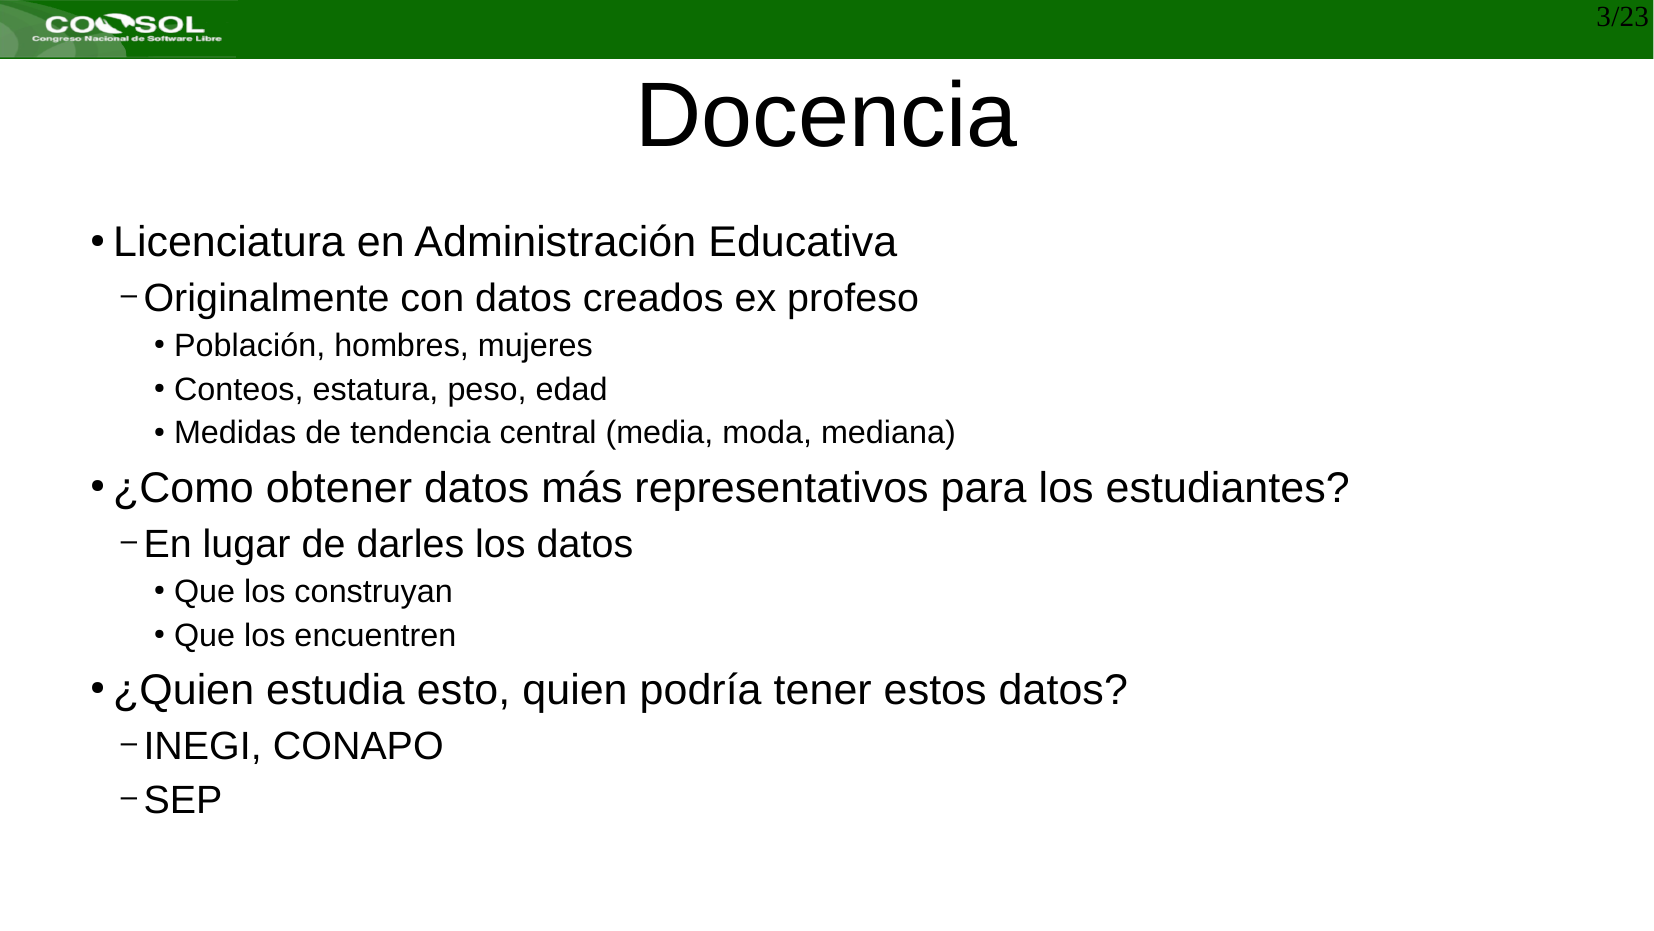

3
# Docencia
Licenciatura en Administración Educativa
Originalmente con datos creados ex profeso
Población, hombres, mujeres
Conteos, estatura, peso, edad
Medidas de tendencia central (media, moda, mediana)
¿Como obtener datos más representativos para los estudiantes?
En lugar de darles los datos
Que los construyan
Que los encuentren
¿Quien estudia esto, quien podría tener estos datos?
INEGI, CONAPO
SEP